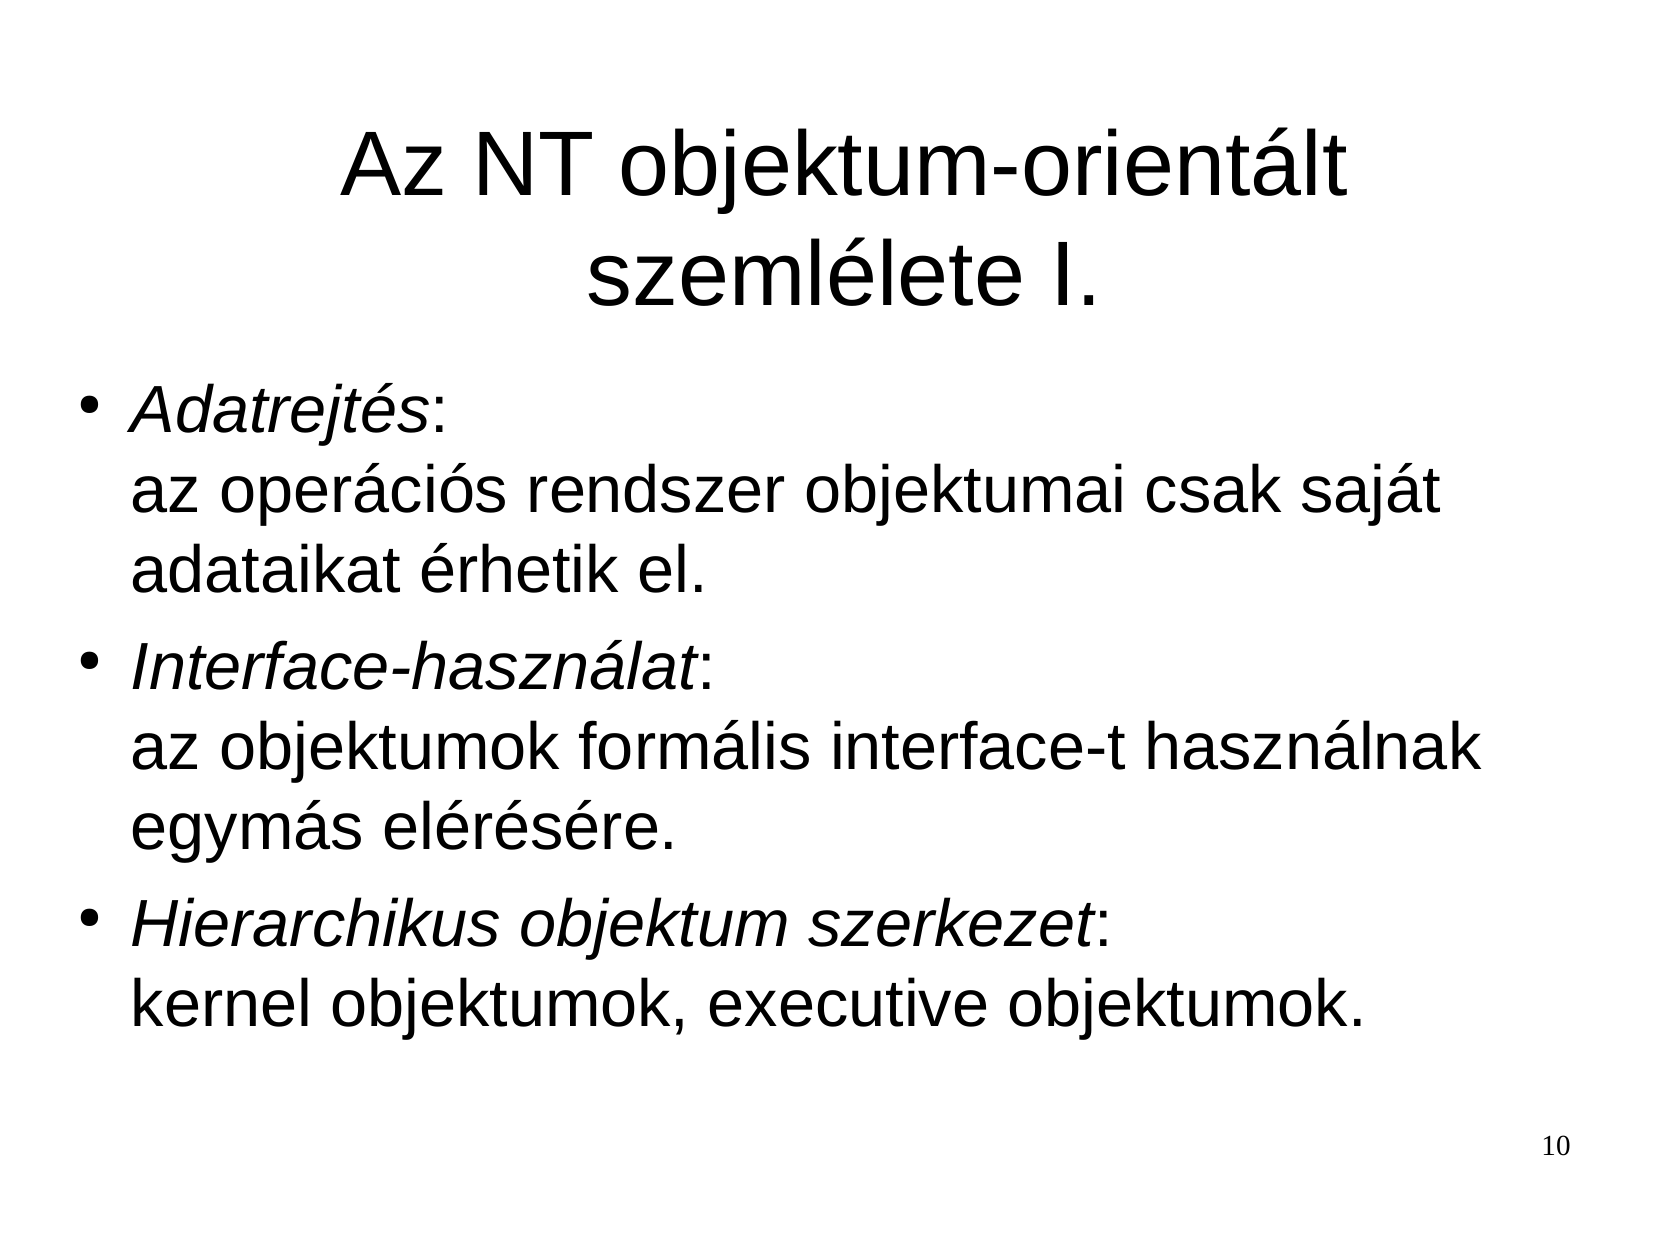

# Az NT objektum-orientált szemlélete I.
Adatrejtés:
az operációs rendszer objektumai csak saját adataikat érhetik el.
Interface-használat:
az objektumok formális interface-t használnak egymás elérésére.
Hierarchikus objektum szerkezet:
kernel objektumok, executive objektumok.
10